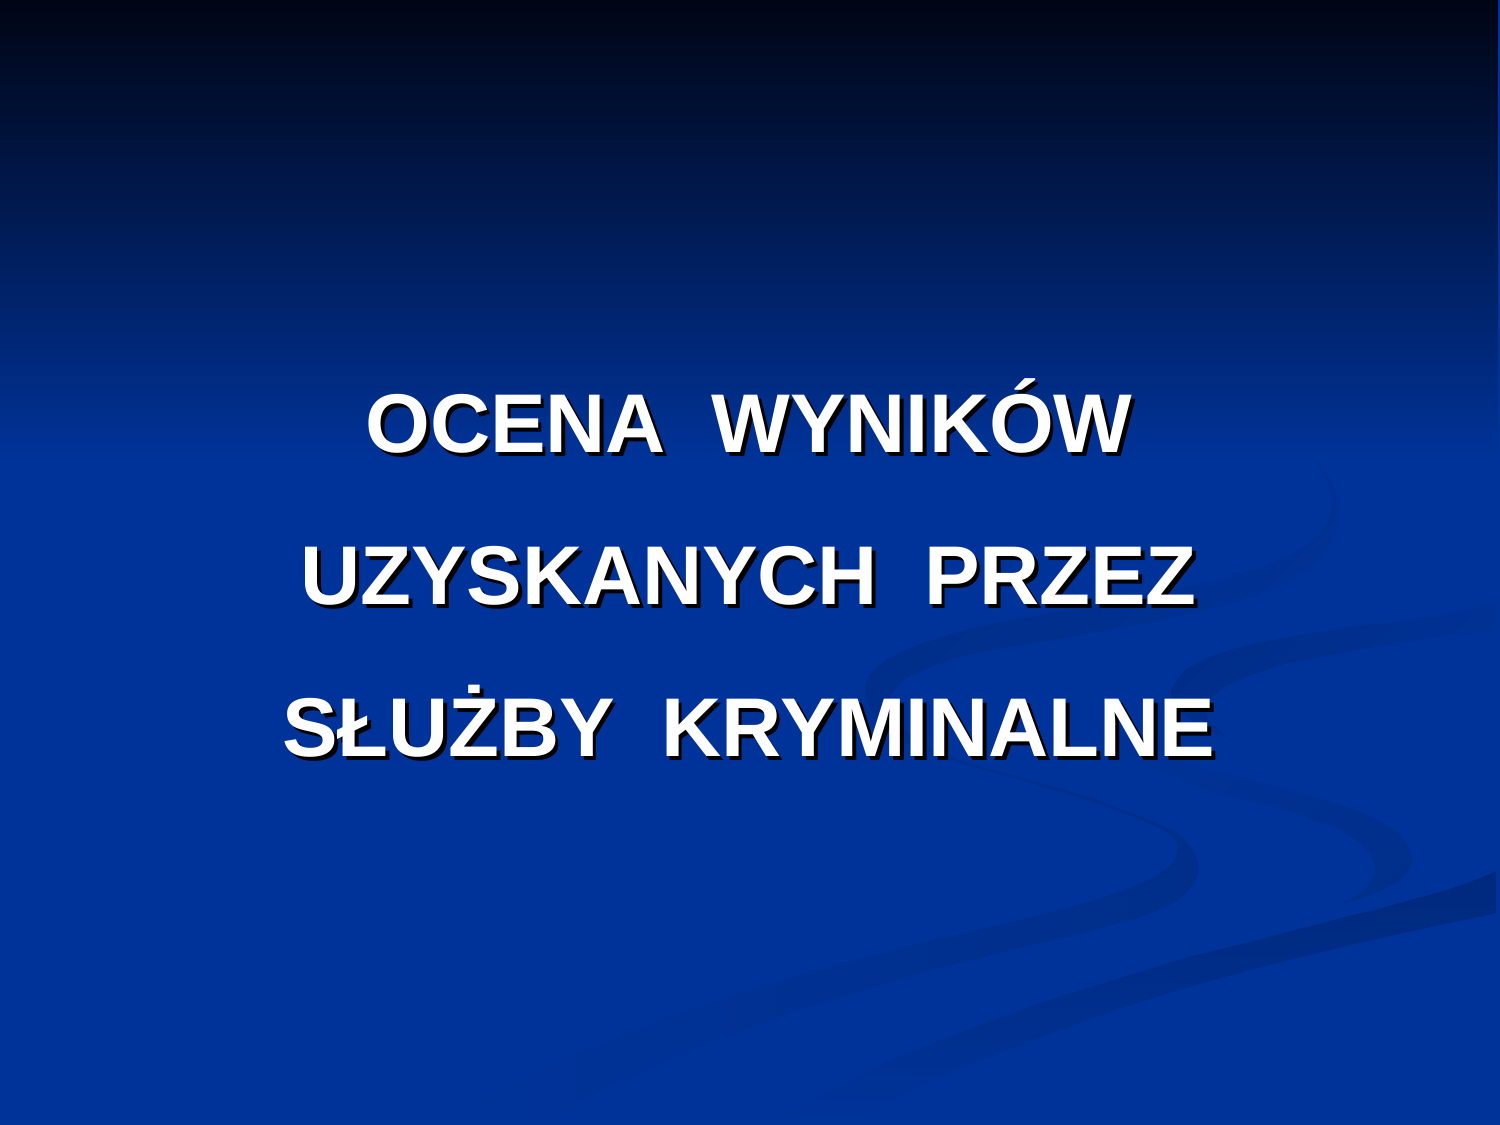

# OCENA WYNIKÓW UZYSKANYCH PRZEZ SŁUŻBY KRYMINALNE